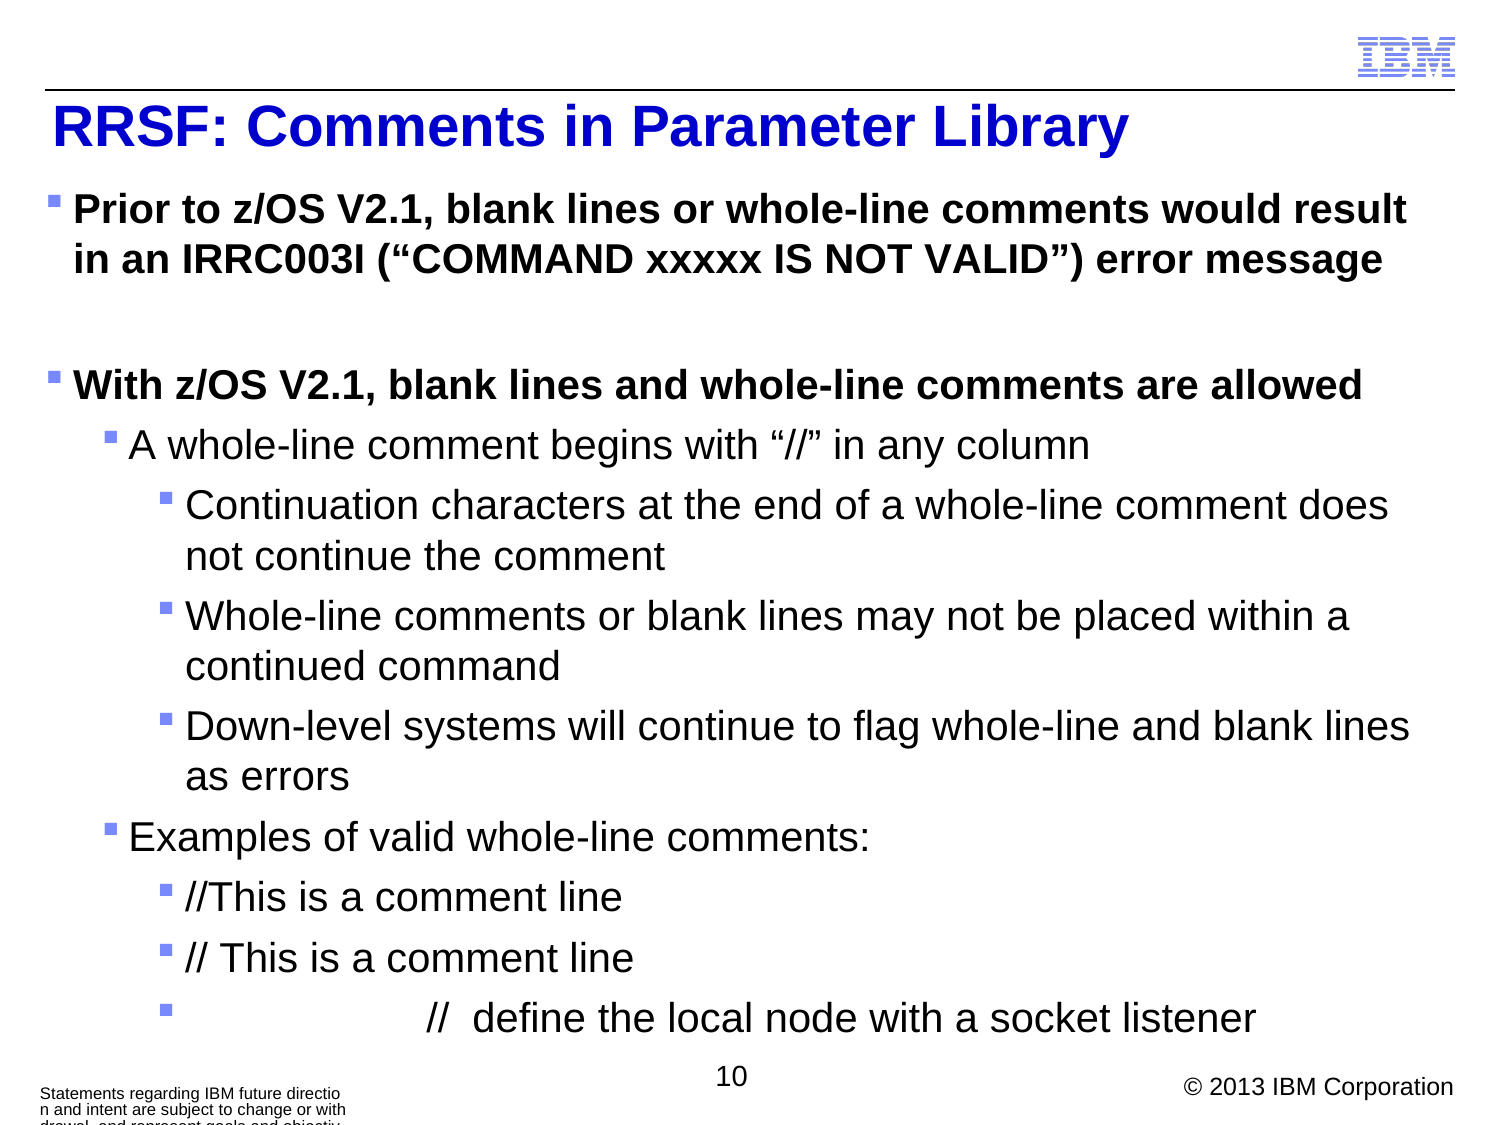

# RRSF: Comments in Parameter Library
Prior to z/OS V2.1, blank lines or whole-line comments would result in an IRRC003I (“COMMAND xxxxx IS NOT VALID”) error message
With z/OS V2.1, blank lines and whole-line comments are allowed
A whole-line comment begins with “//” in any column
Continuation characters at the end of a whole-line comment does not continue the comment
Whole-line comments or blank lines may not be placed within a continued command
Down-level systems will continue to flag whole-line and blank lines as errors
Examples of valid whole-line comments:
//This is a comment line
// This is a comment line
 // define the local node with a socket listener
10
Statements regarding IBM future direction and intent are subject to change or withdrawal, and represent goals and objectives only.